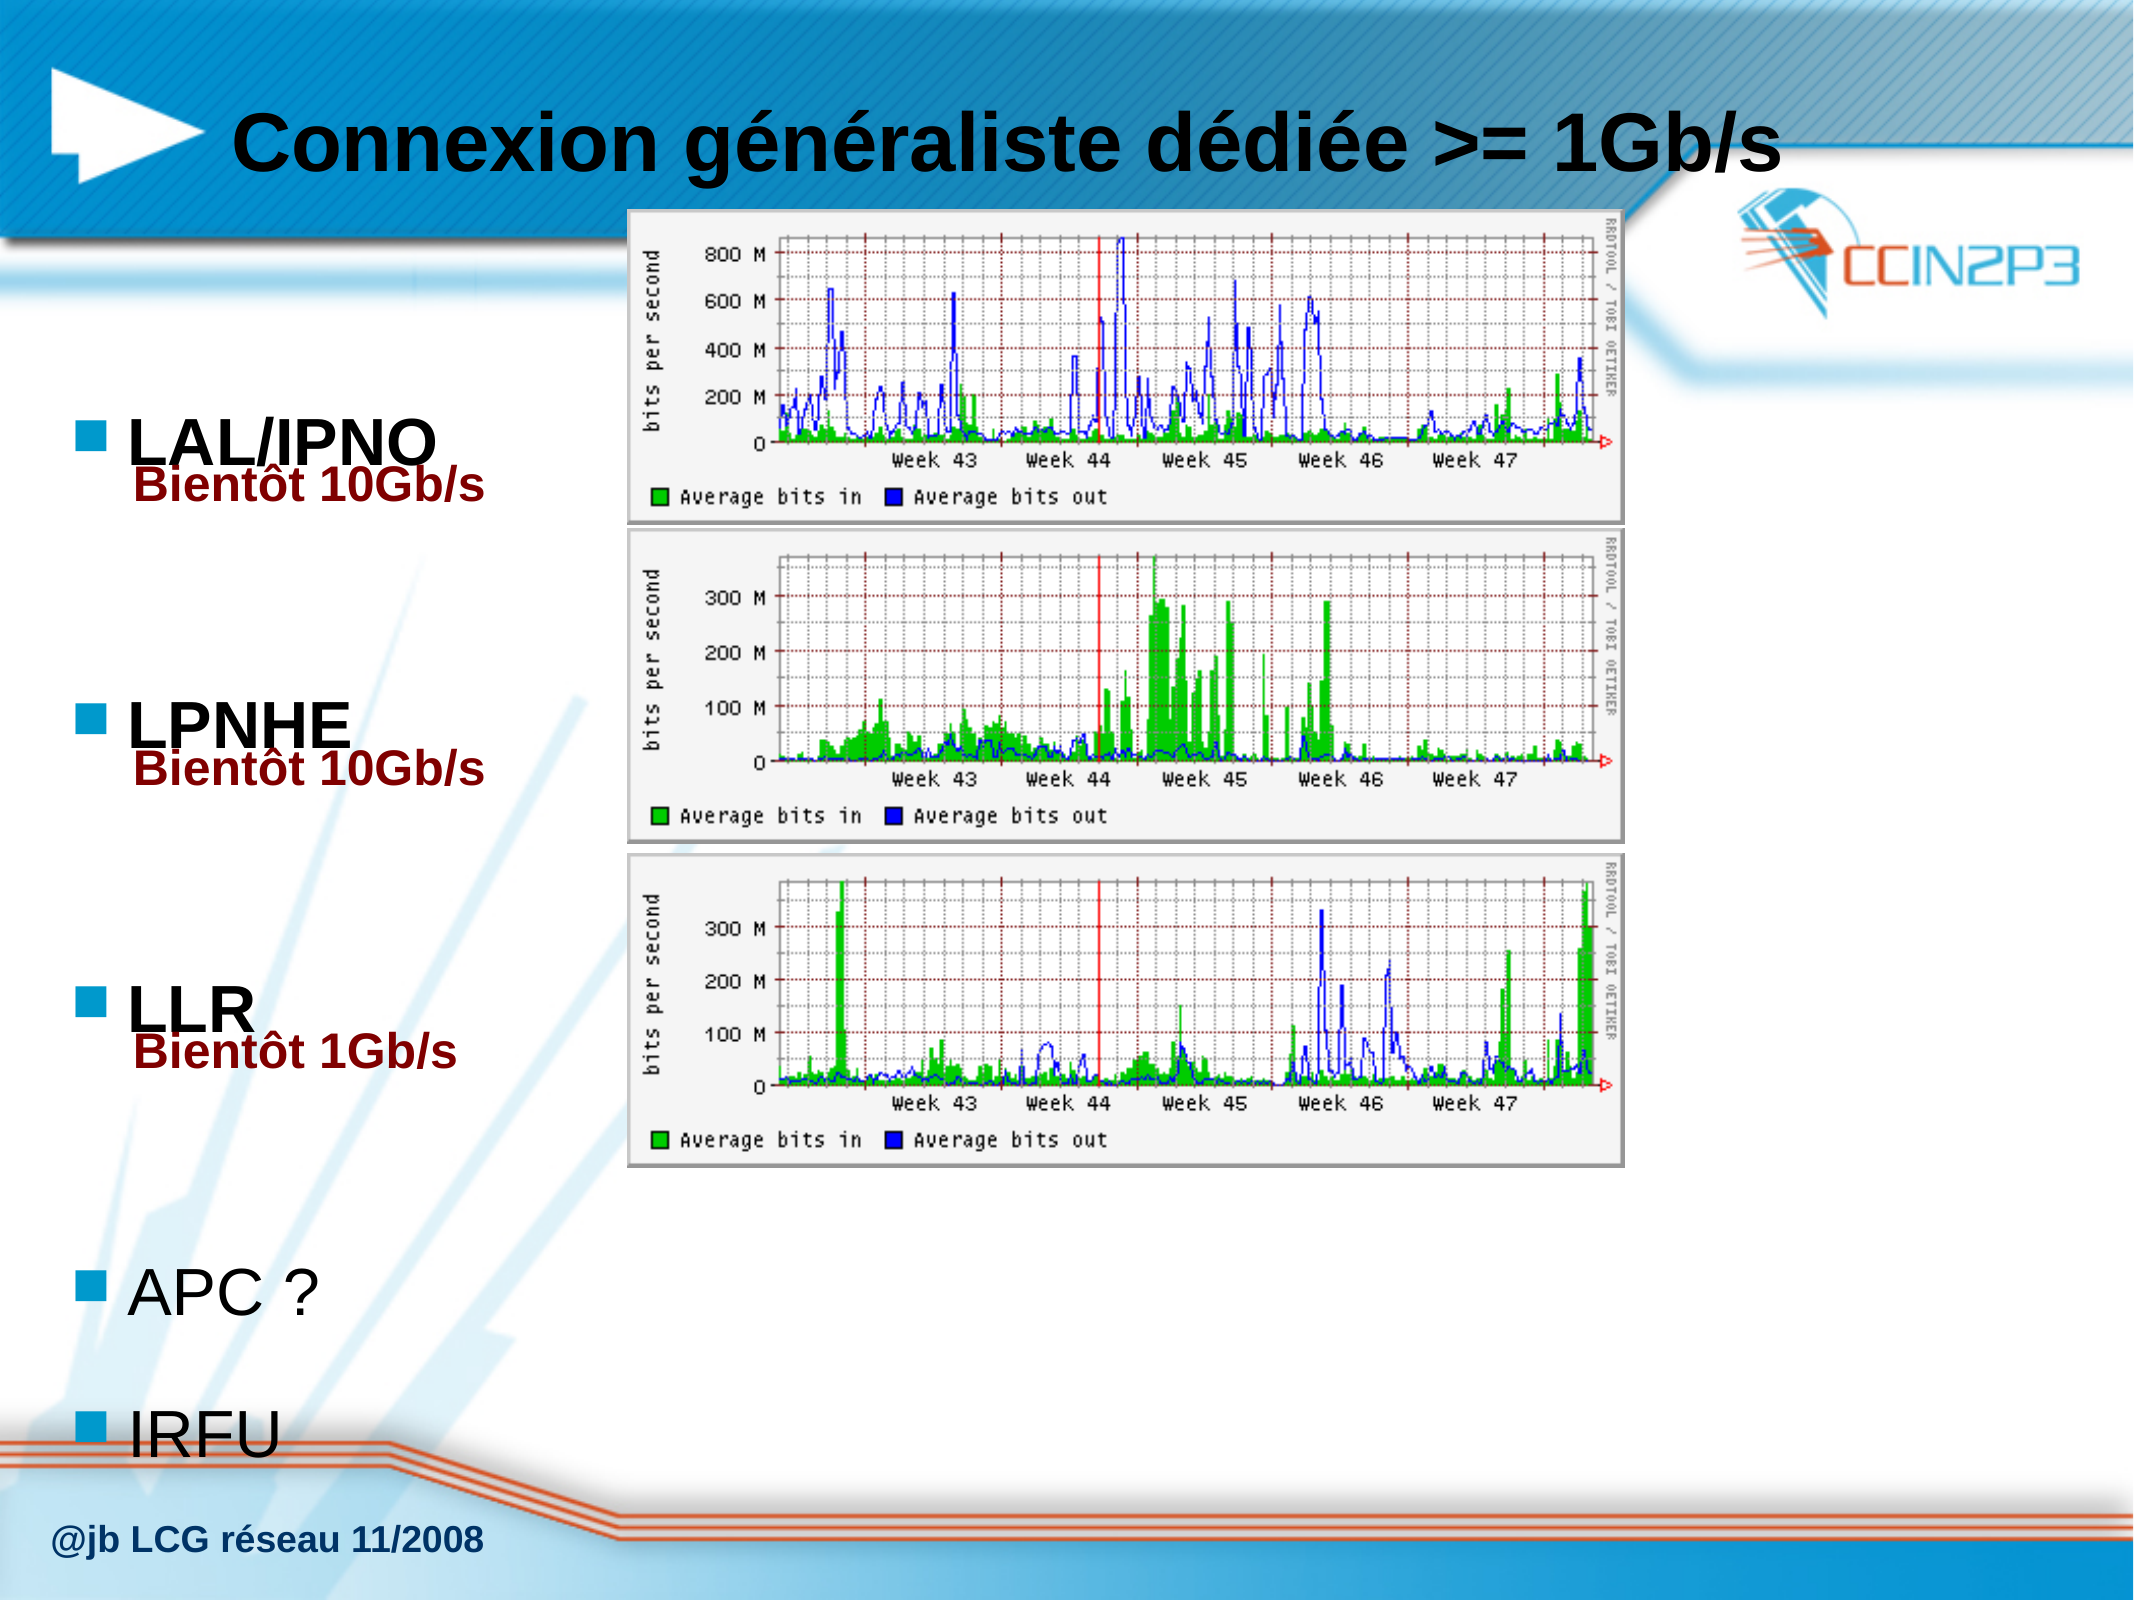

# Connexion généraliste dédiée >= 1Gb/s
LAL/IPNO
LPNHE
LLR
APC ?
IRFU
Bientôt 10Gb/s
Bientôt 10Gb/s
Bientôt 1Gb/s
16
Votre Nom